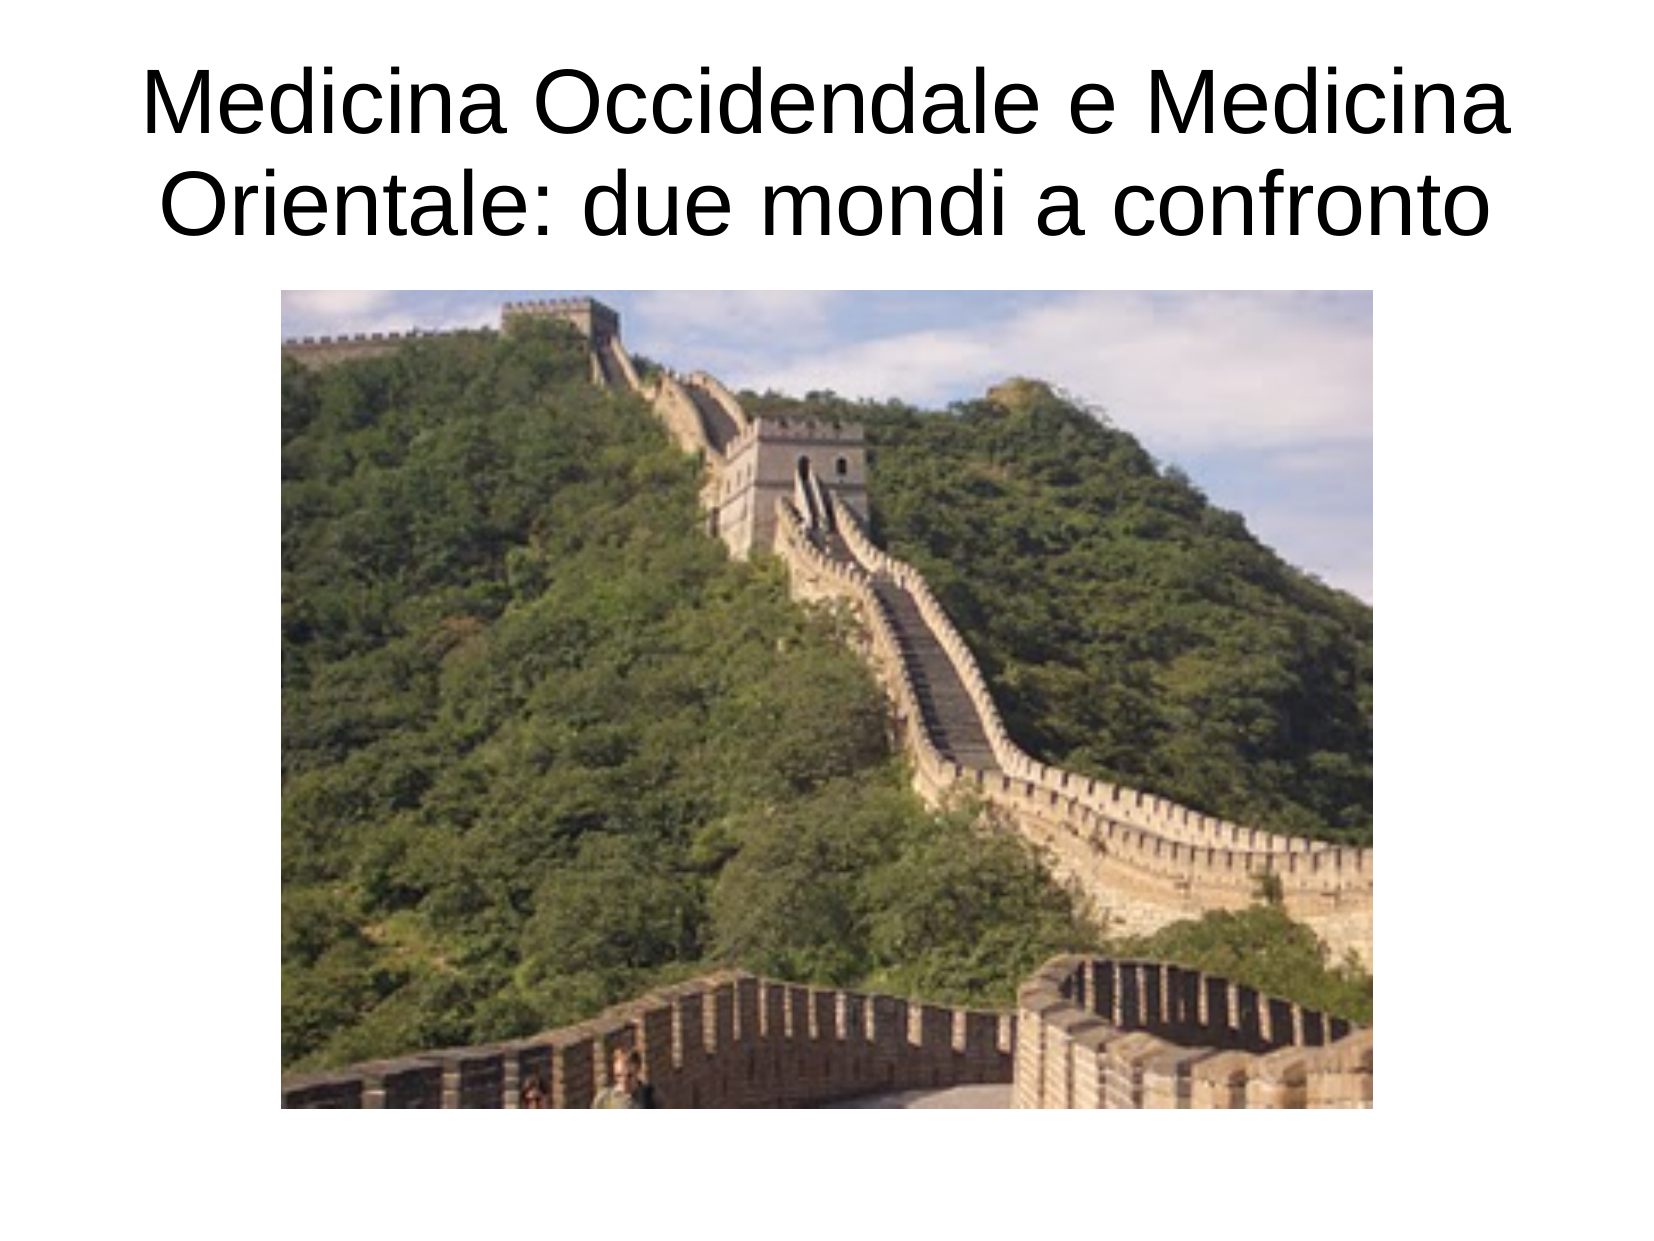

# Medicina Occidendale e Medicina Orientale: due mondi a confronto